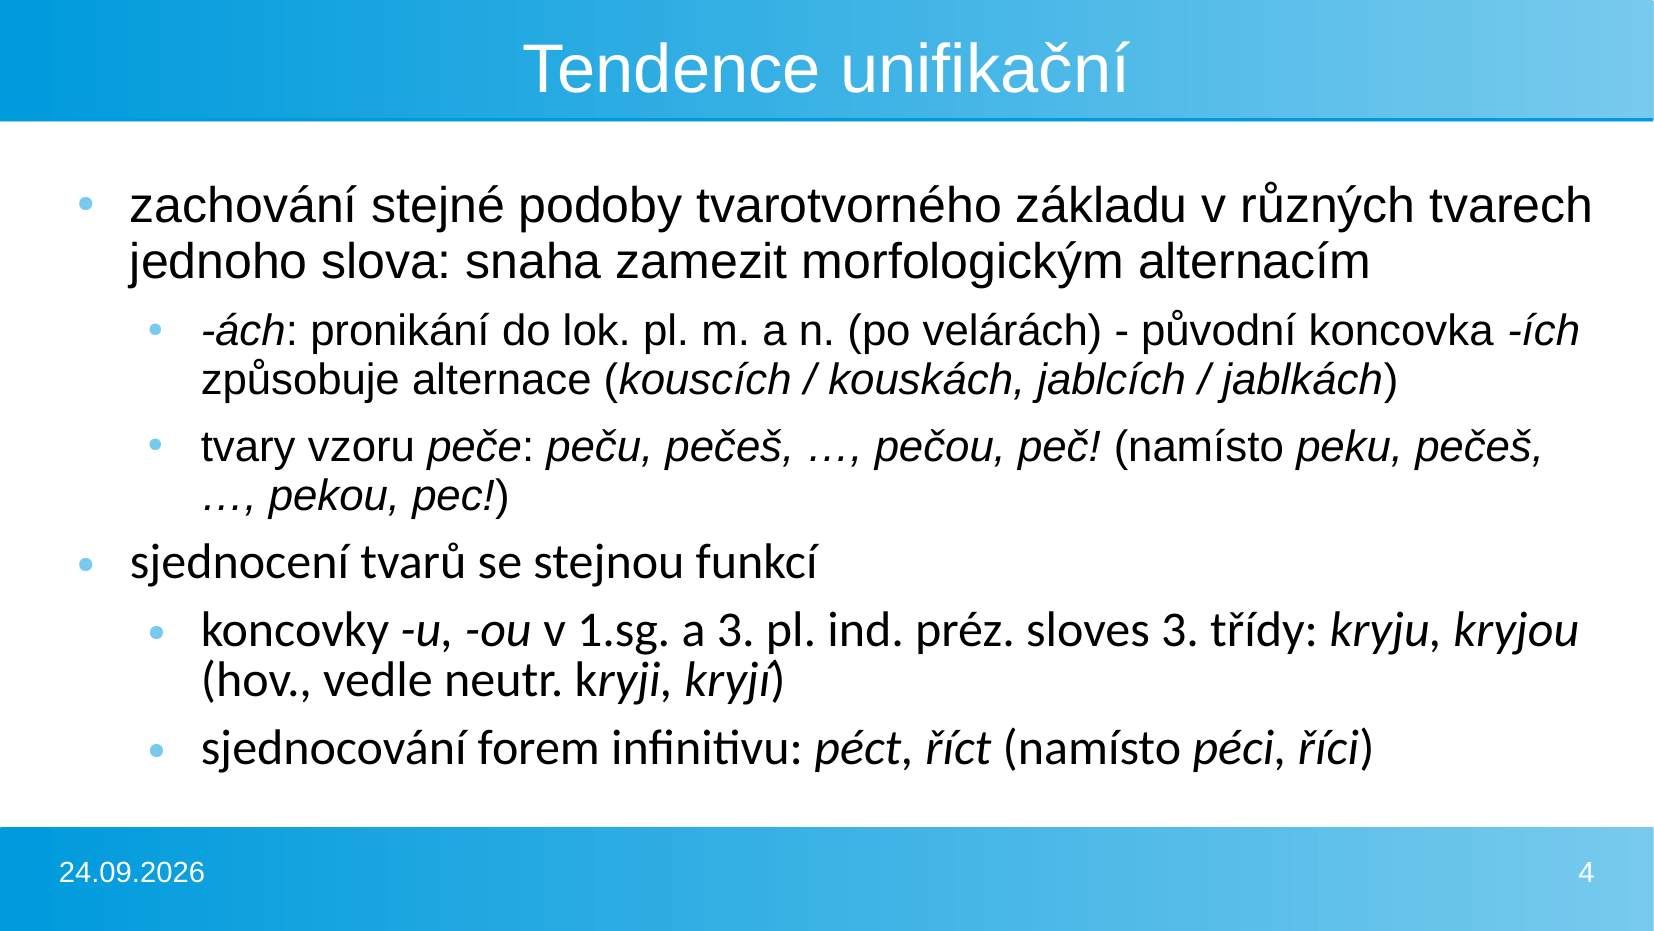

# Tendence unifikační
zachování stejné podoby tvarotvorného základu v různých tvarech jednoho slova: snaha zamezit morfologickým alternacím
-ách: pronikání do lok. pl. m. a n. (po velárách) - původní koncovka -ích způsobuje alternace (kouscích / kouskách, jablcích / jablkách)
tvary vzoru peče: peču, pečeš, …, pečou, peč! (namísto peku, pečeš, …, pekou, pec!)
sjednocení tvarů se stejnou funkcí
koncovky -u, -ou v 1.sg. a 3. pl. ind. préz. sloves 3. třídy: kryju, kryjou (hov., vedle neutr. kryji, kryjí)
sjednocování forem infinitivu: péct, říct (namísto péci, říci)
4